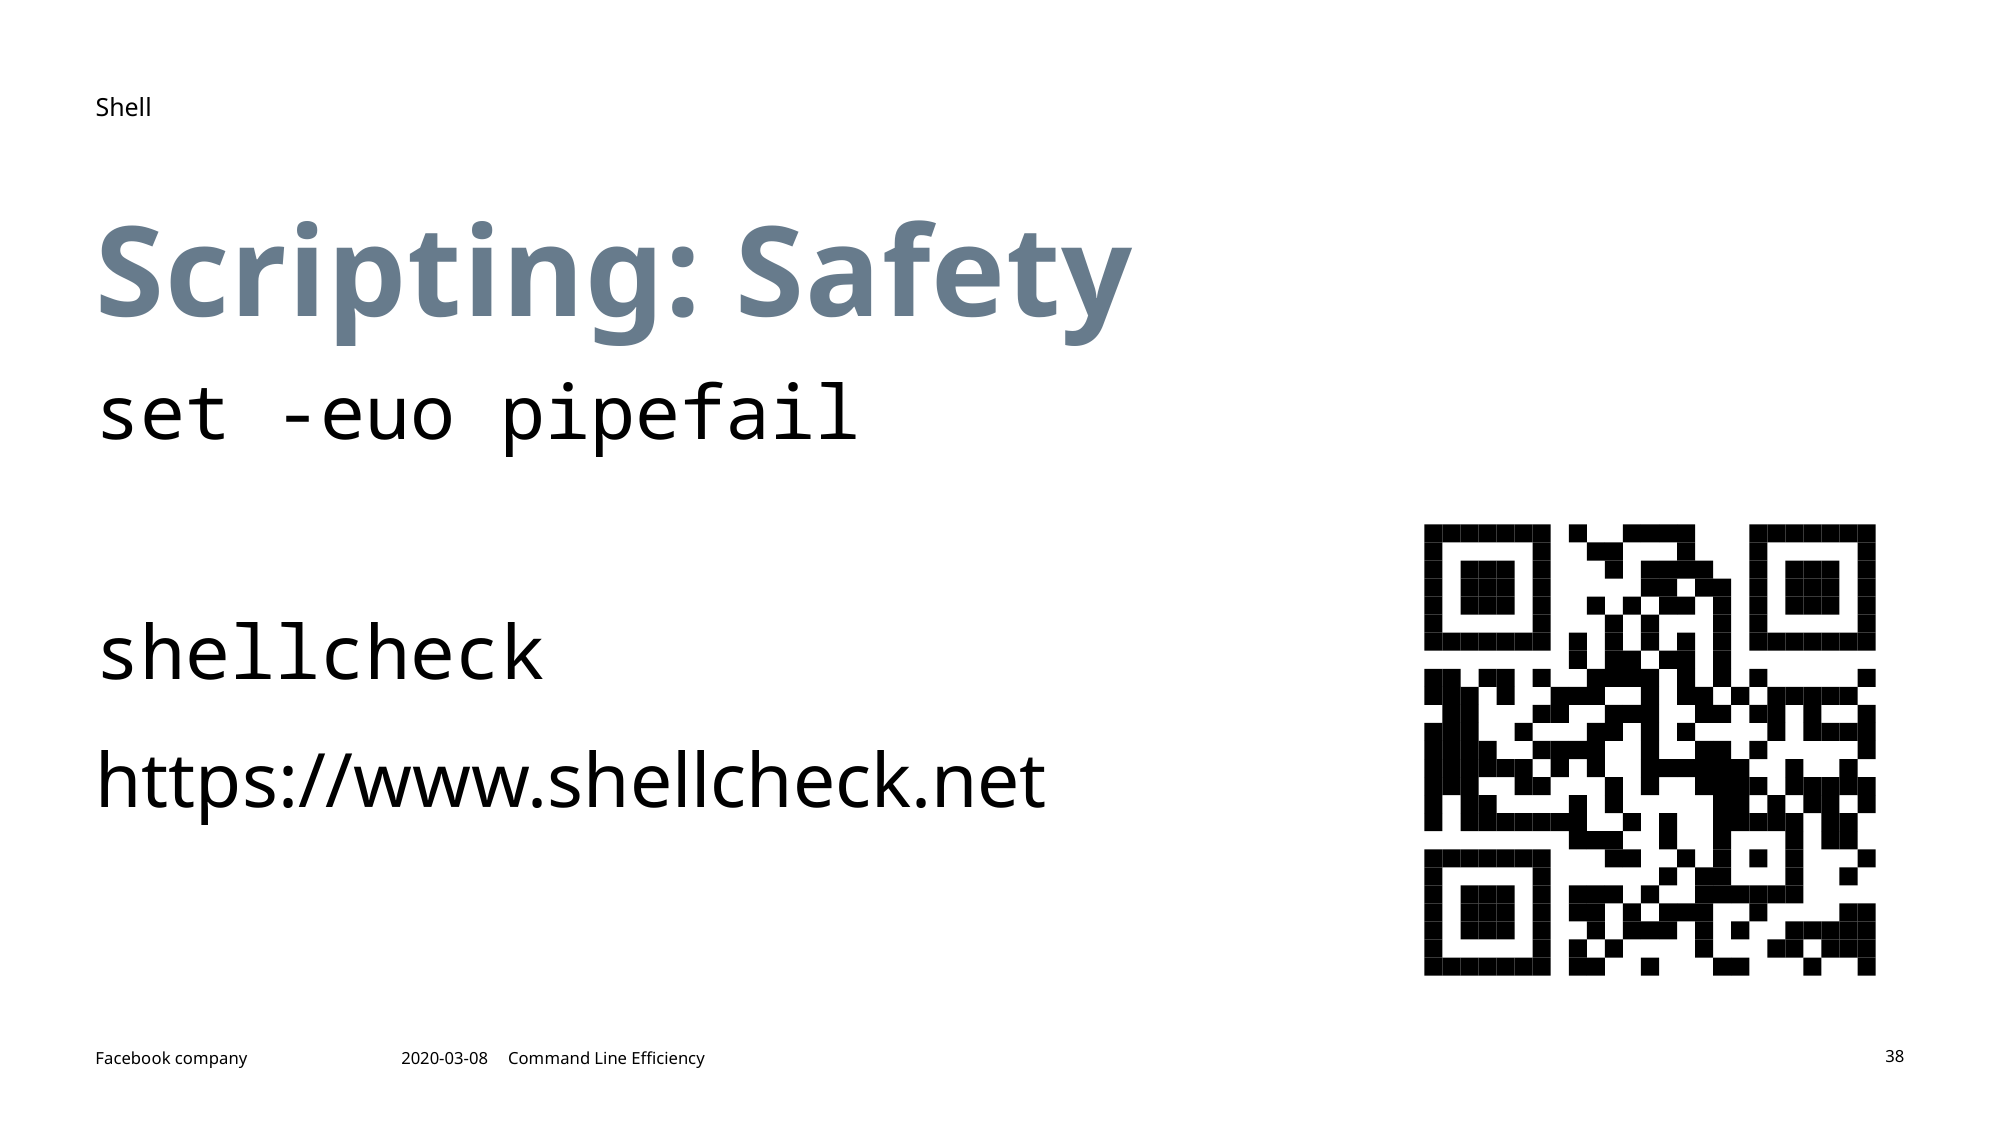

Shell
# Scripting: Safety
set -euo pipefail
shellcheck
https://www.shellcheck.net
2020-03-08
Command Line Efficiency